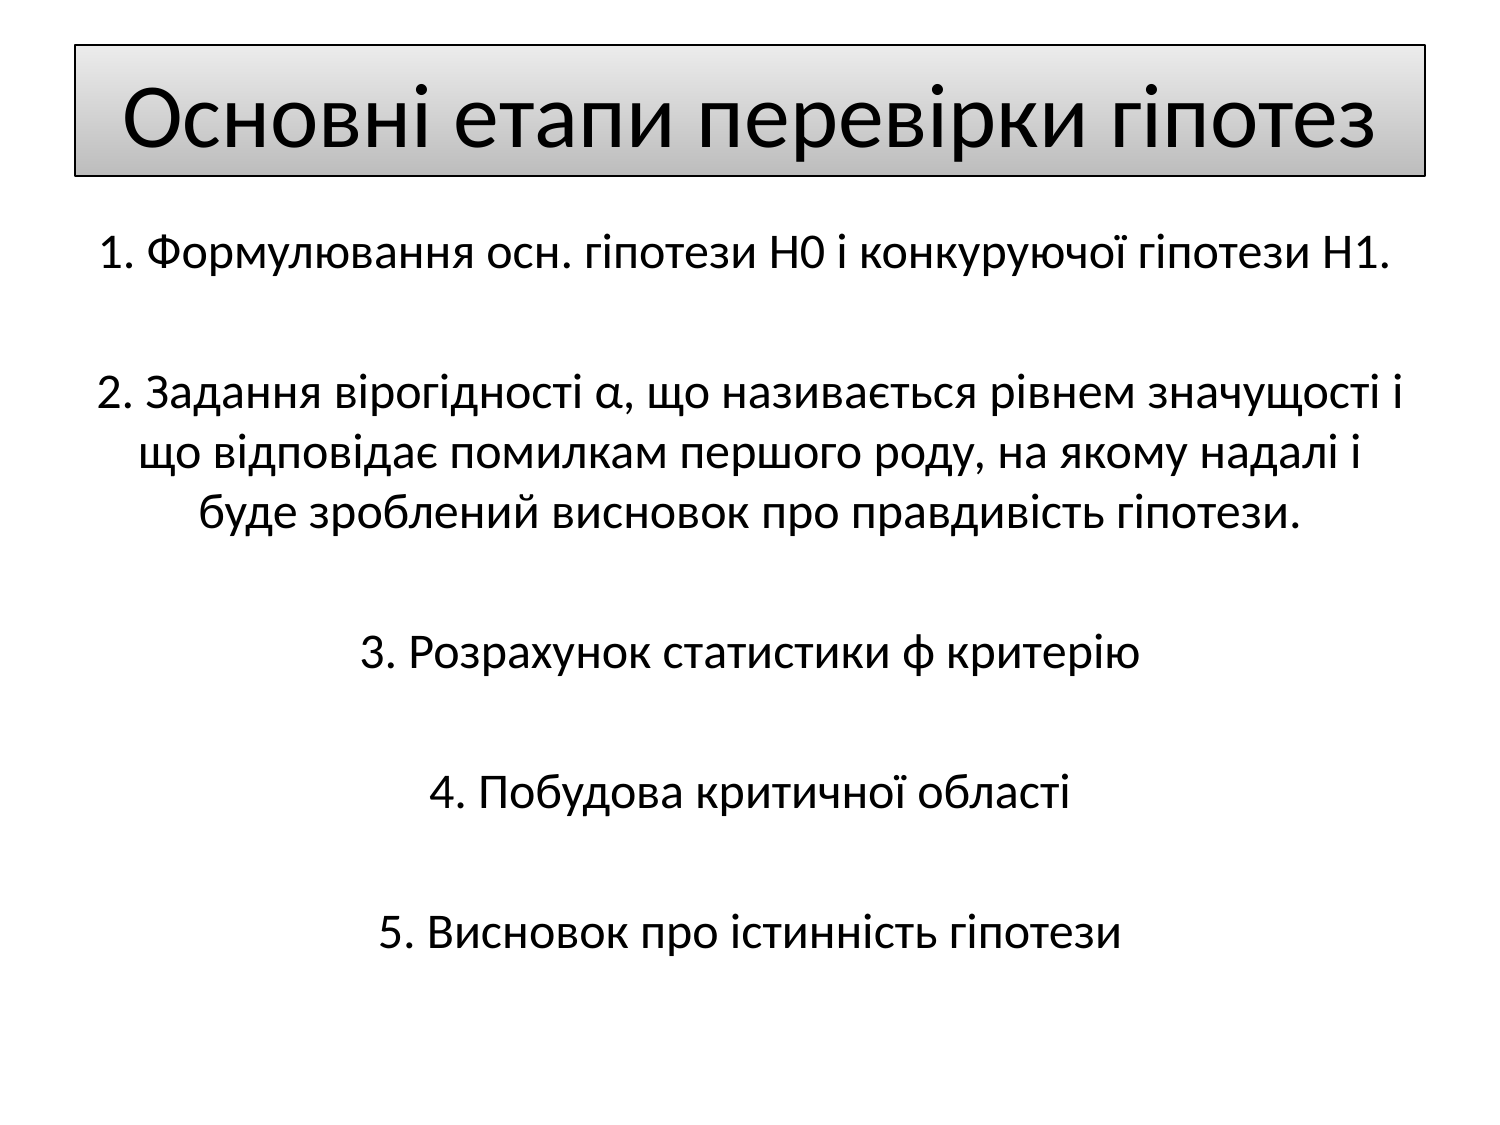

# Основні етапи перевірки гіпотез
1. Формулювання осн. гіпотези H0 і конкуруючої гіпотези H1.
2. Задання вірогідності α, що називається рівнем значущості і що відповідає помилкам першого роду, на якому надалі і буде зроблений висновок про правдивість гіпотези.
3. Розрахунок статистики ϕ критерію
4. Побудова критичної області
5. Висновок про істинність гіпотези